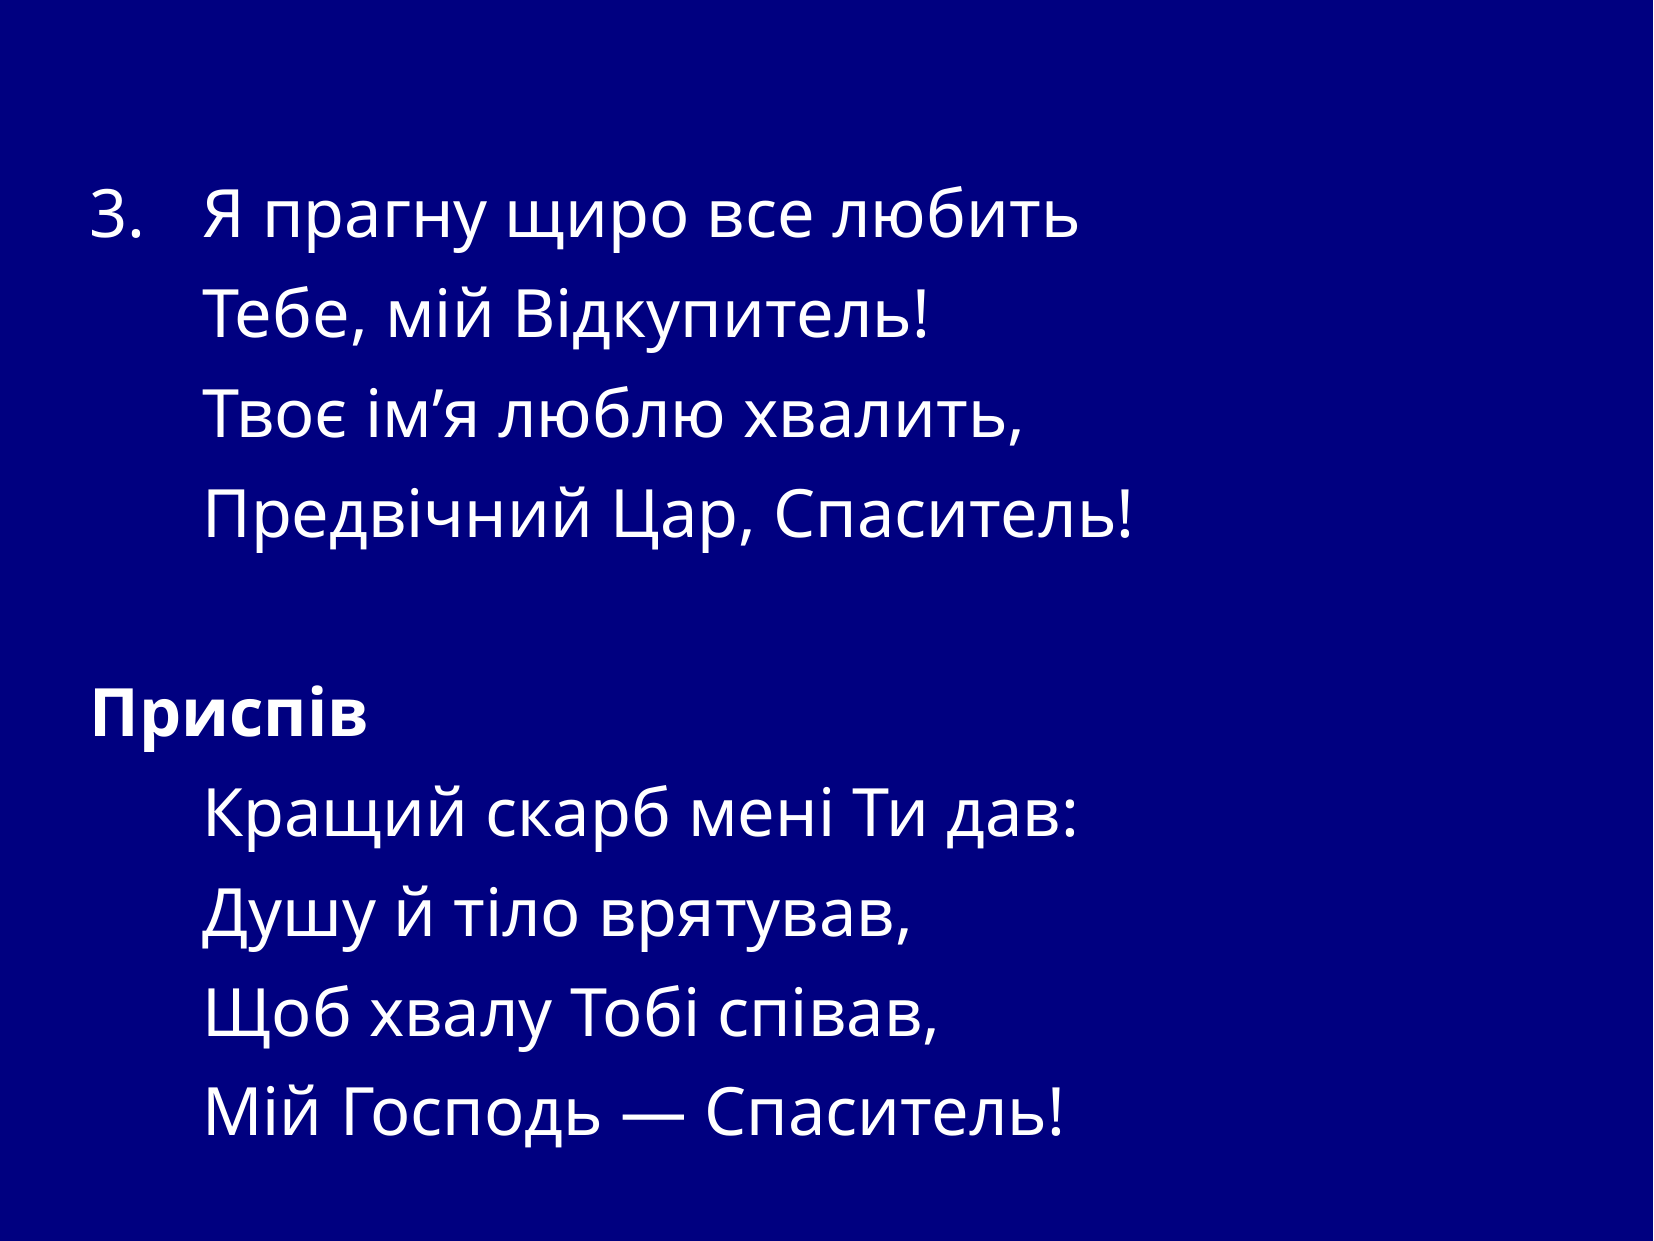

3.	Я прагну щиро все любить
	Тебе, мій Відкупитель!
	Твоє ім’я люблю хвалить,
	Предвічний Цар, Спаситель!
Приспів
	Кращий скарб мені Ти дав:
	Душу й тіло врятував,
	Щоб хвалу Тобі співав,
	Мій Господь ― Спаситель!